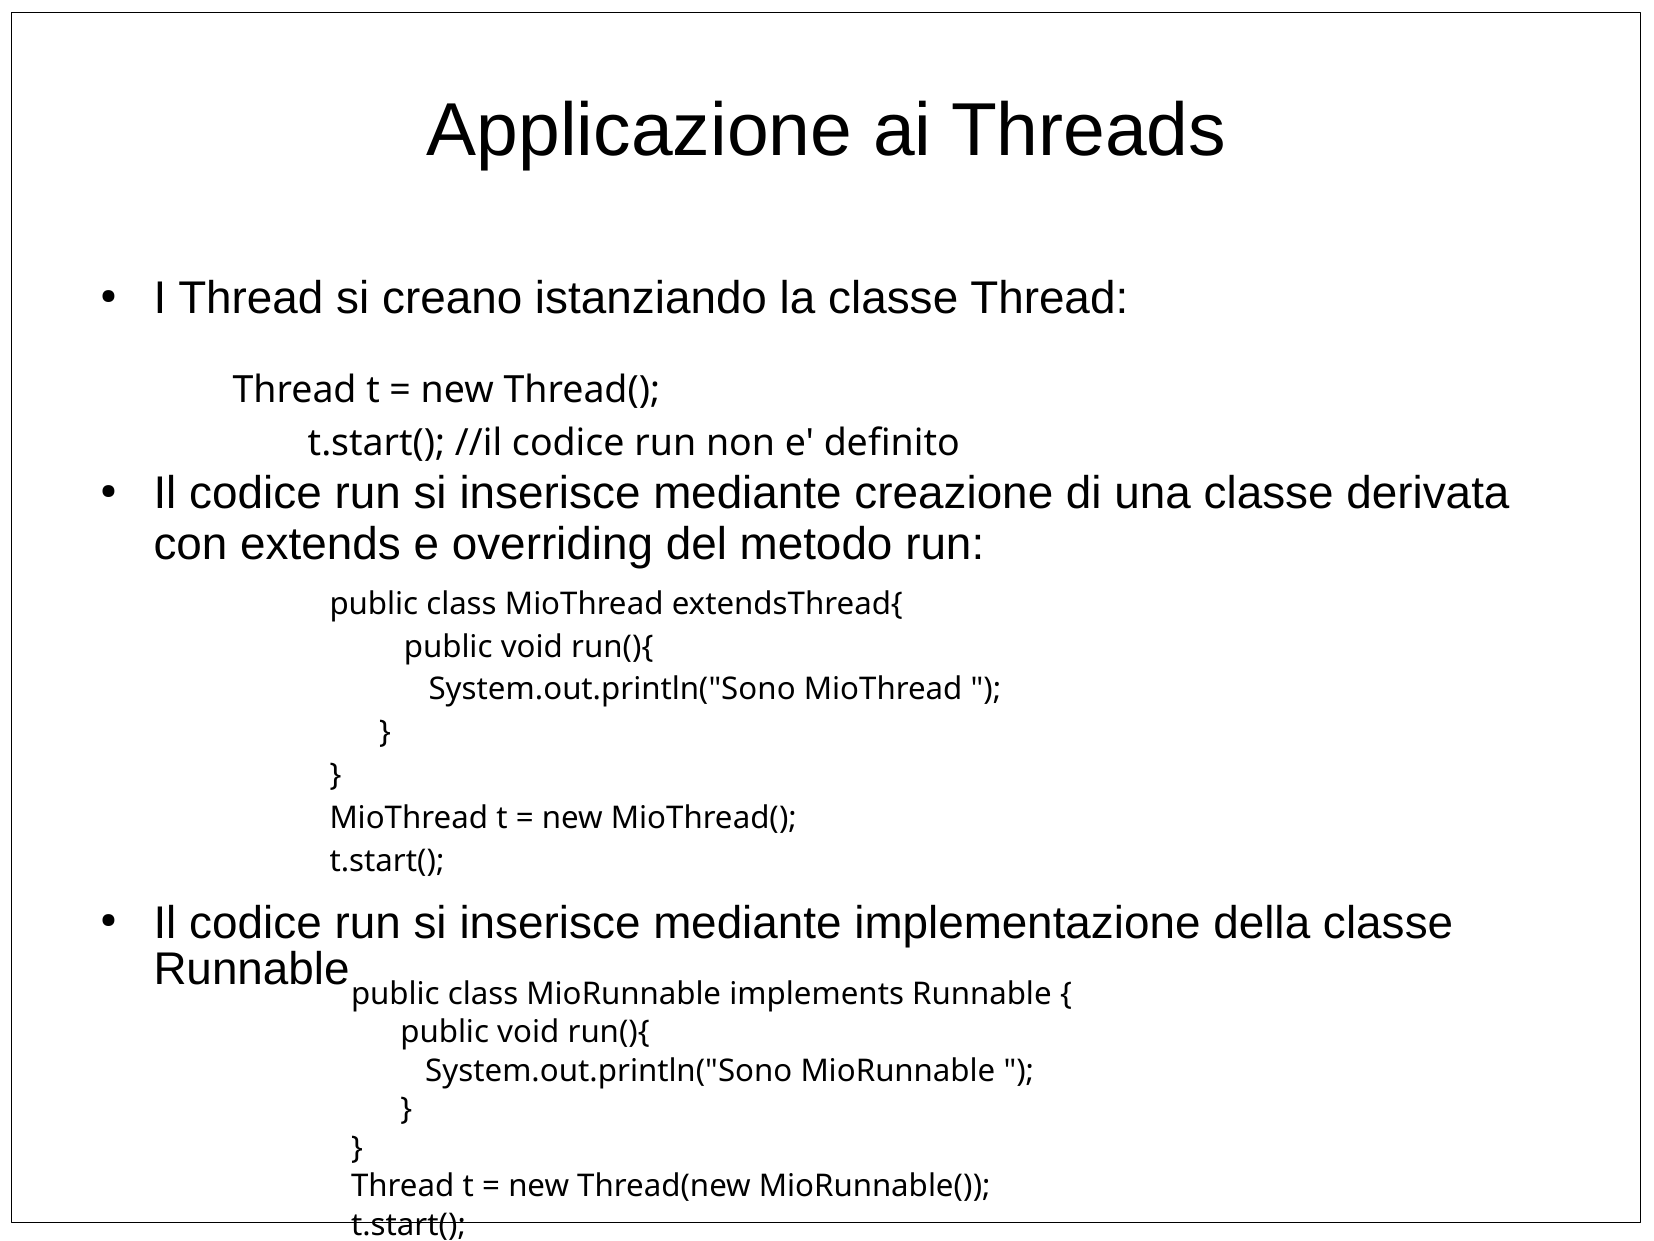

# Applicazione ai Threads
I Thread si creano istanziando la classe Thread:
 	Thread t = new Thread();
 		t.start(); //il codice run non e' definito
Il codice run si inserisce mediante creazione di una classe derivata con extends e overriding del metodo run:
Il codice run si inserisce mediante implementazione della classe Runnable
public class MioThread extendsThread{
 public void run(){
 System.out.println("Sono MioThread ");
 }
}
MioThread t = new MioThread();
t.start();
public class MioRunnable implements Runnable {
 public void run(){
 System.out.println("Sono MioRunnable ");
 }
}
Thread t = new Thread(new MioRunnable());
t.start();